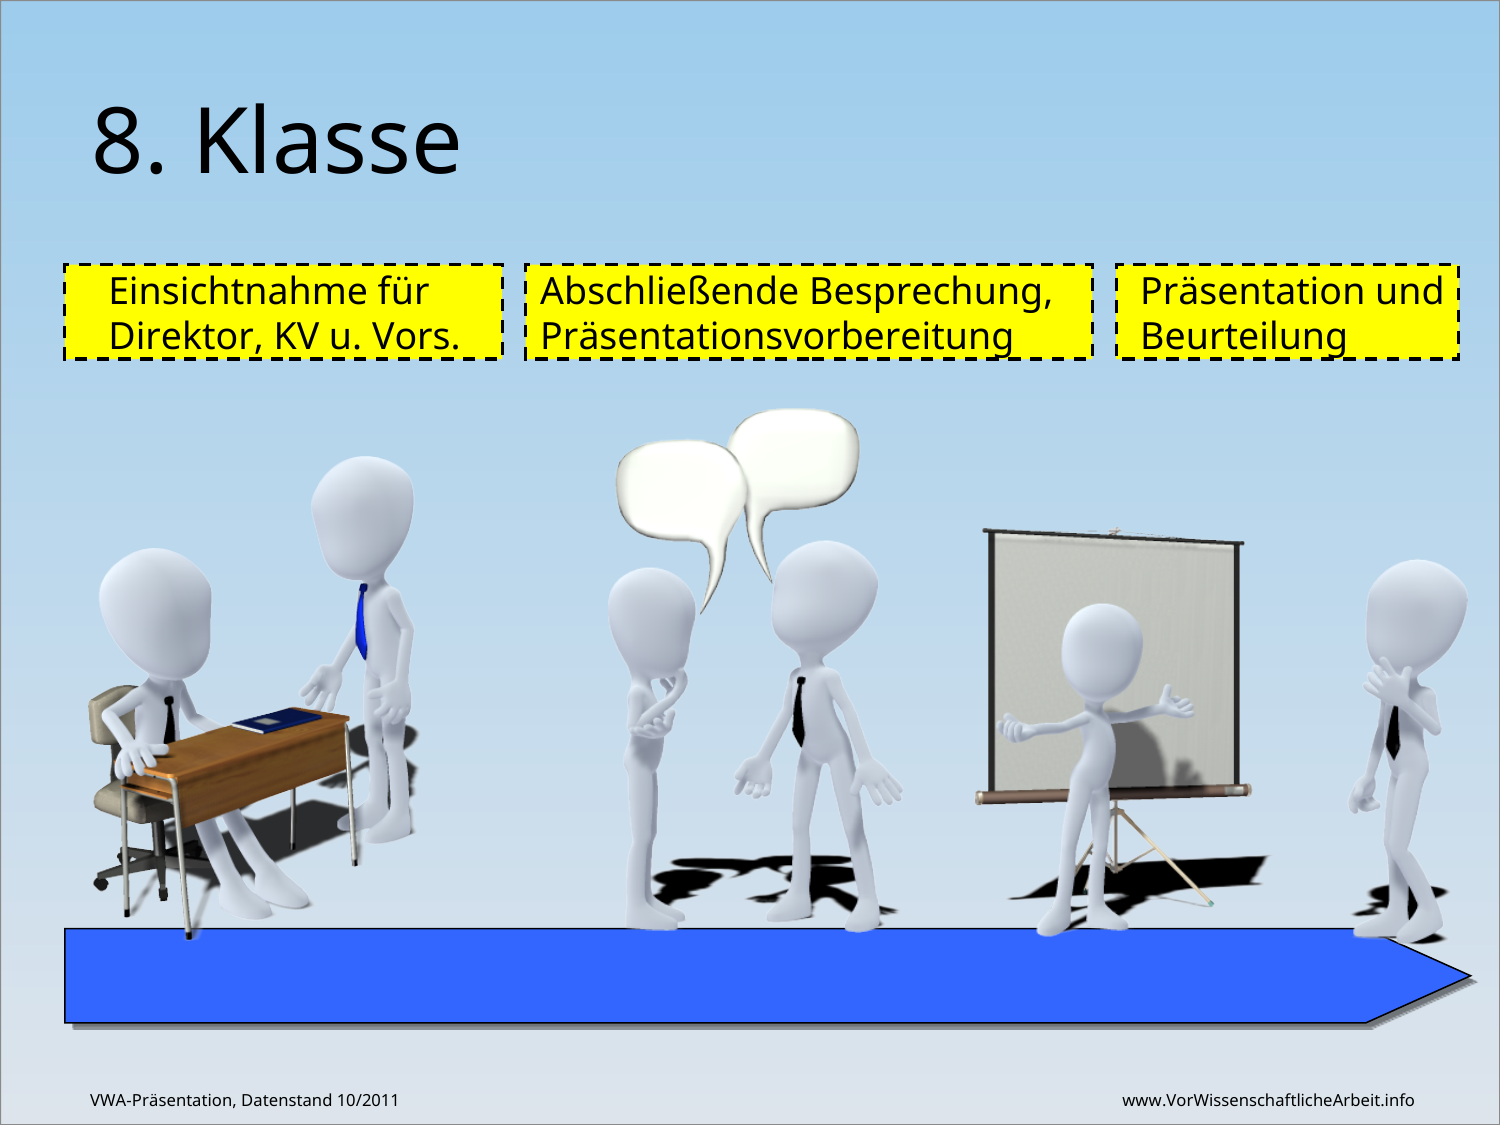

# 8. Klasse
Einsichtnahme für
Direktor, KV u. Vors.
Abschließende Besprechung,
Präsentationsvorbereitung
Präsentation und
Beurteilung